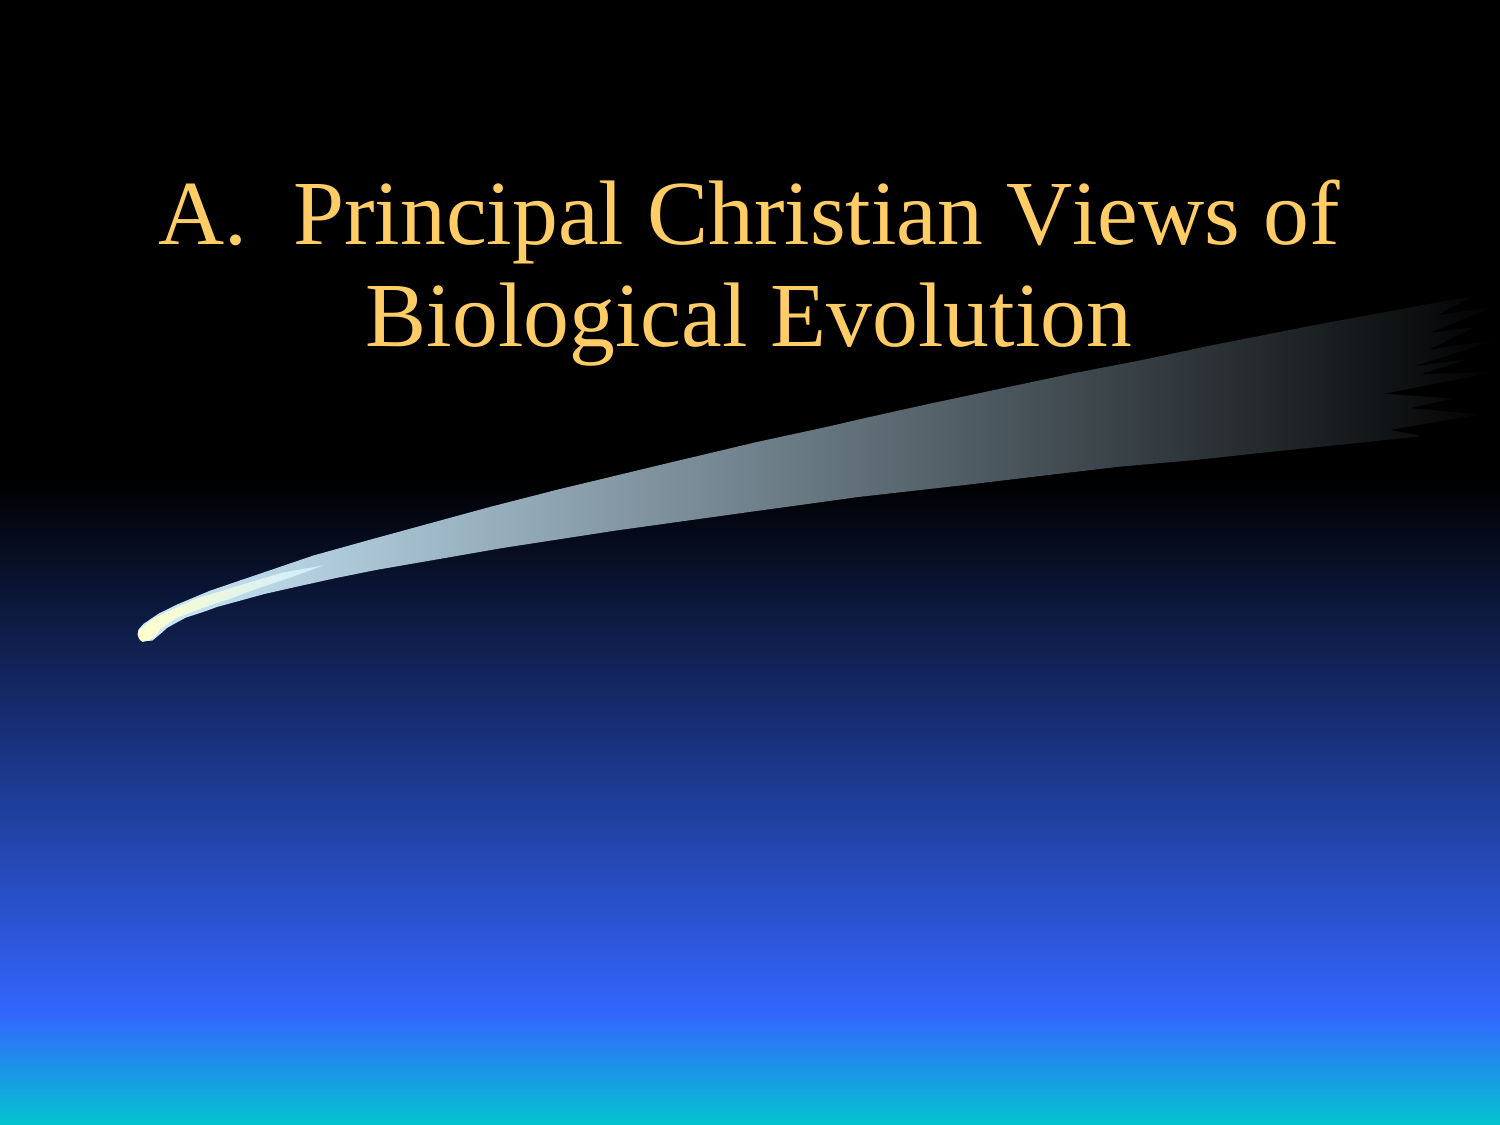

# A. Principal Christian Views of Biological Evolution